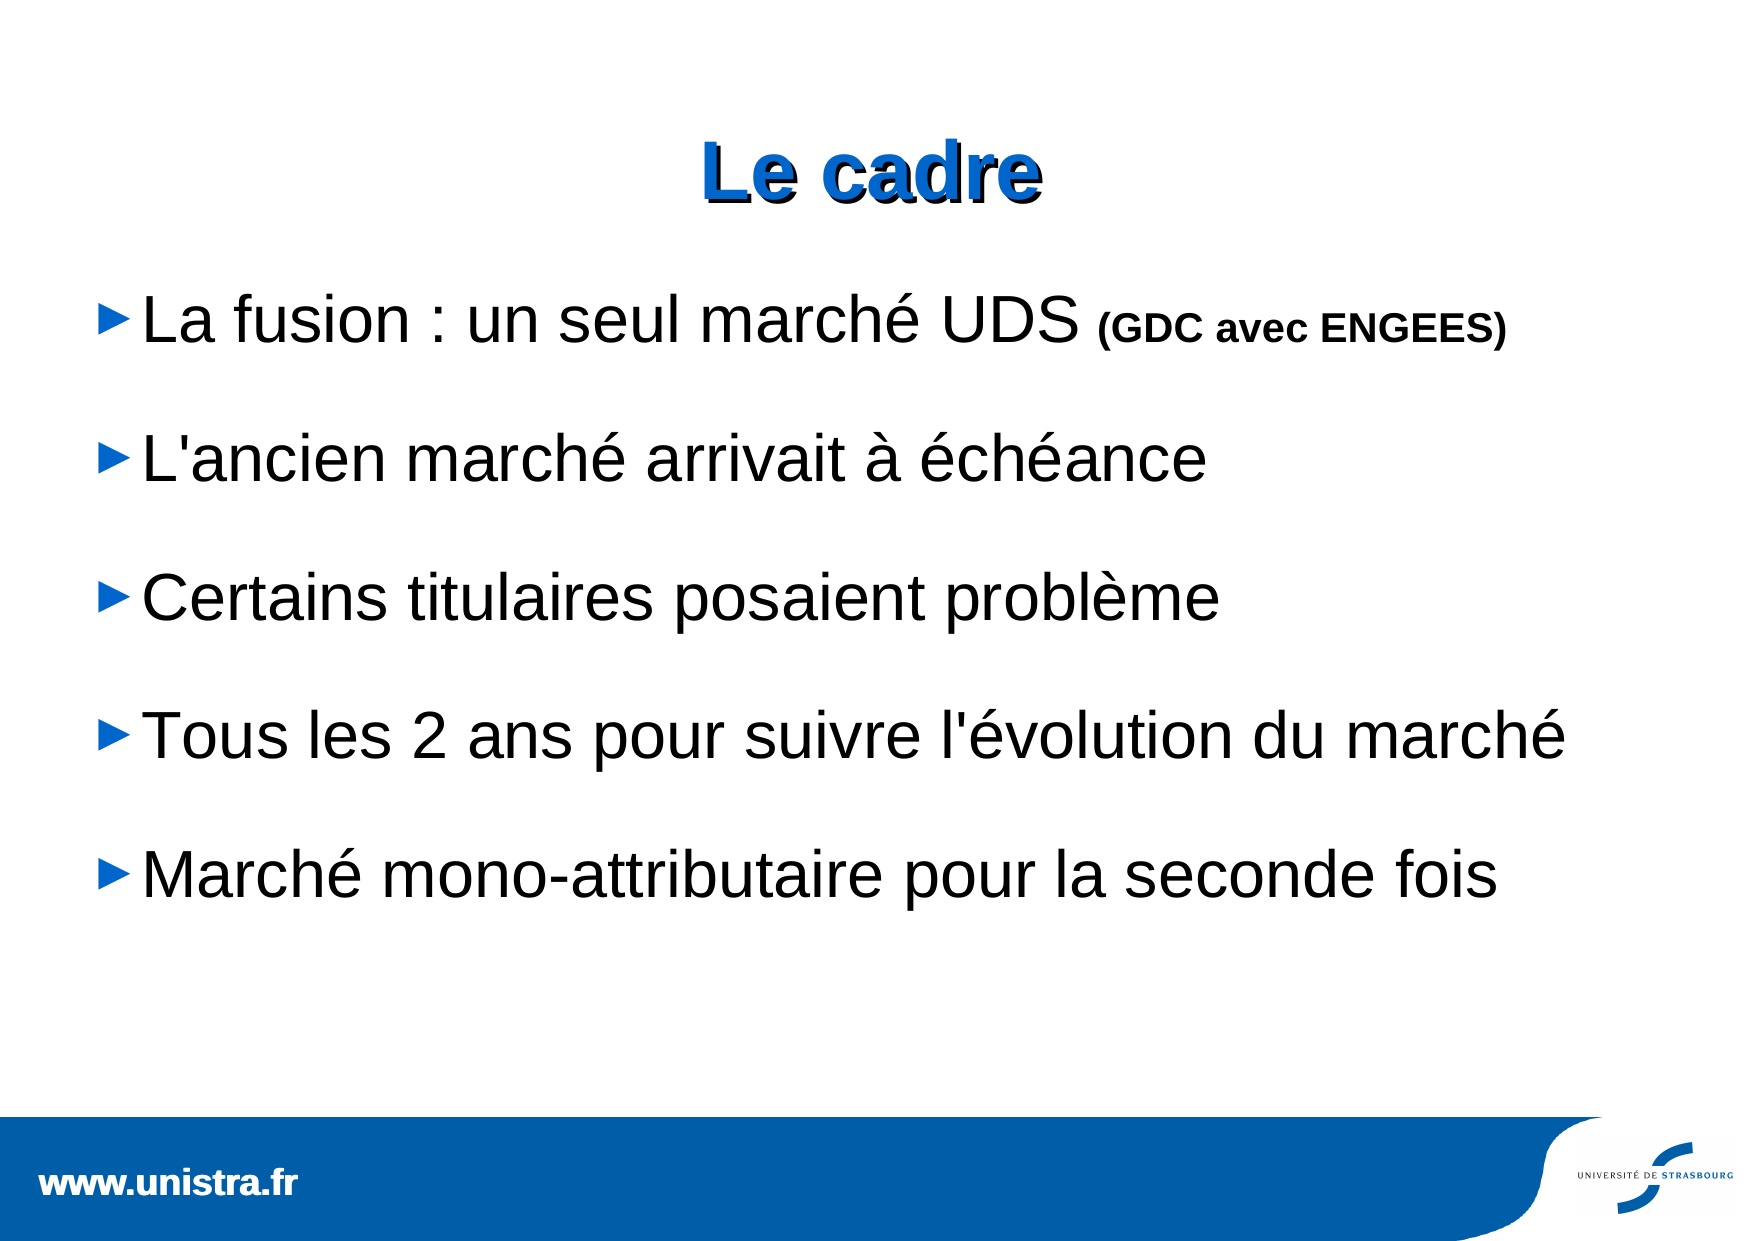

# Le cadre
La fusion : un seul marché UDS (GDC avec ENGEES)
L'ancien marché arrivait à échéance
Certains titulaires posaient problème
Tous les 2 ans pour suivre l'évolution du marché
Marché mono-attributaire pour la seconde fois